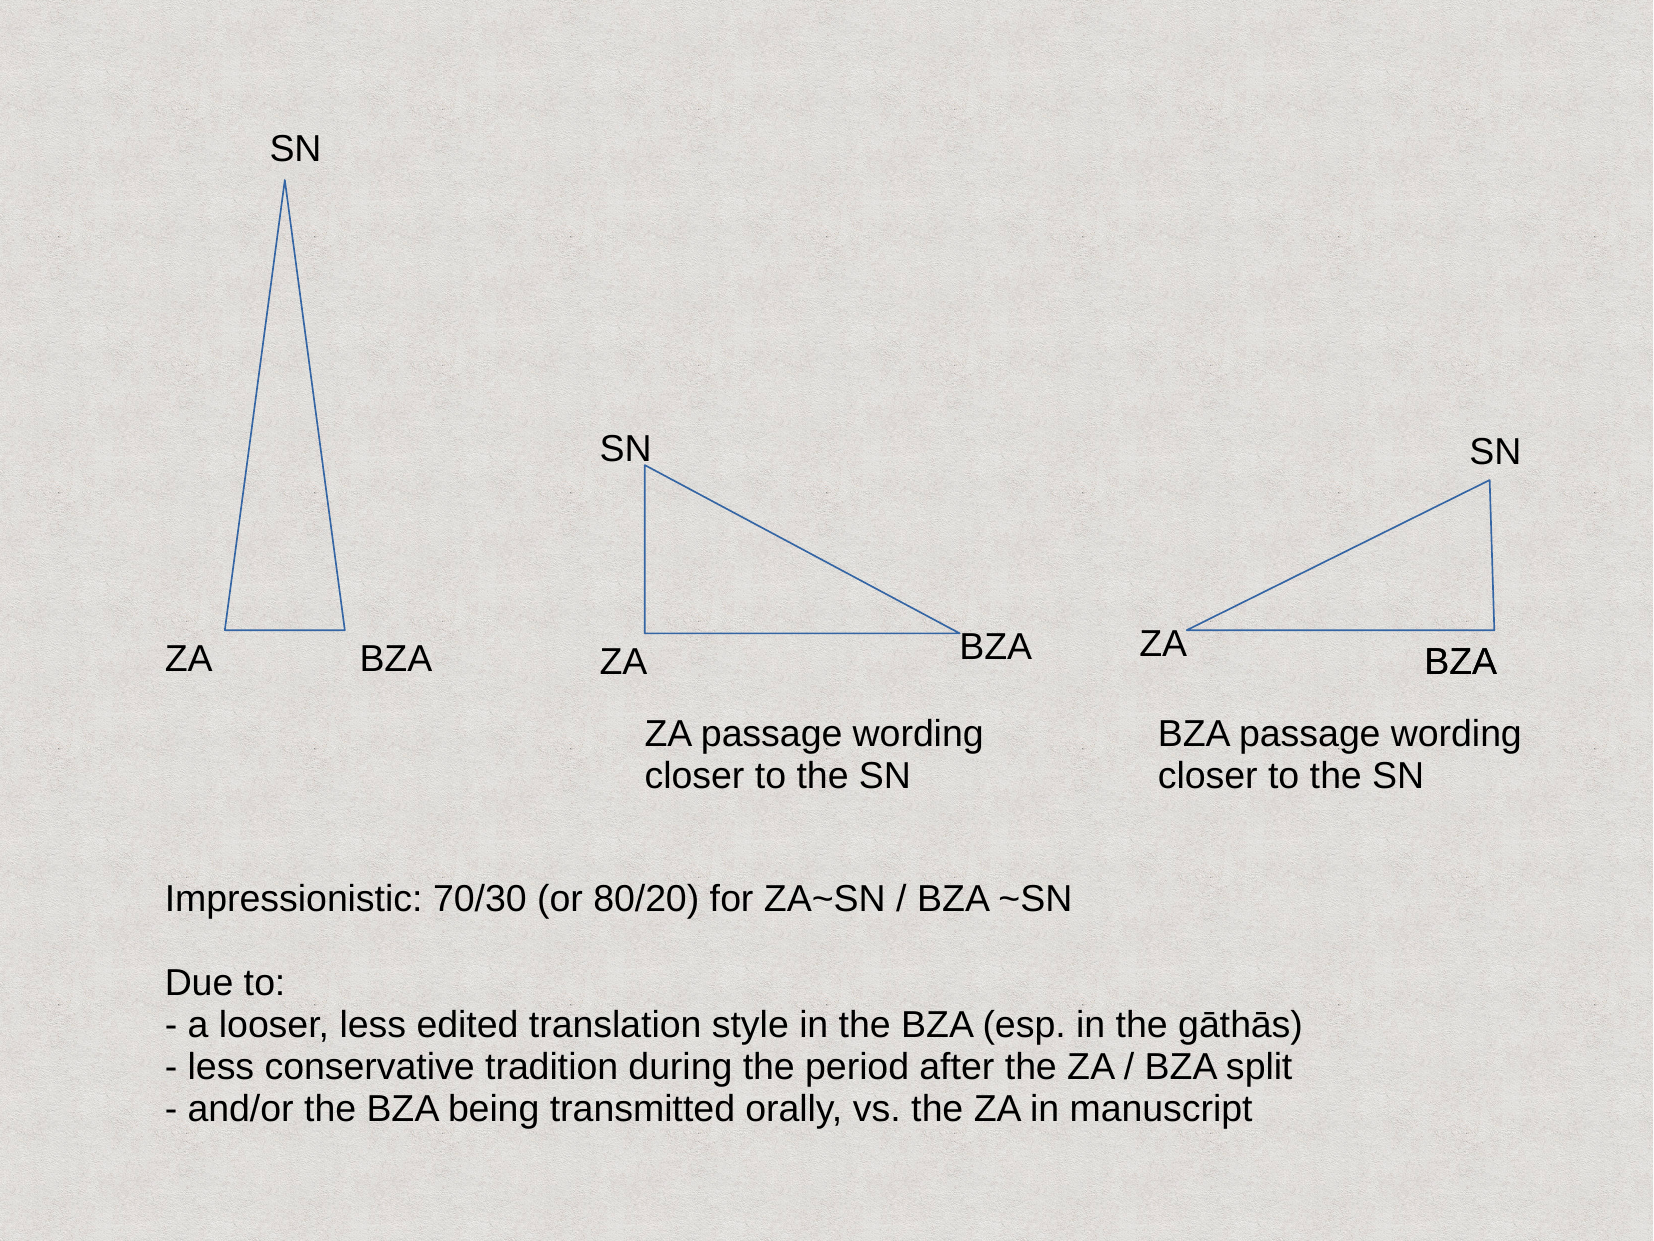

SN
SN
SN
ZA
BZA
ZA
BZA
ZA
BZA
BZA
ZA passage wording closer to the SN
BZA passage wording closer to the SN
Impressionistic: 70/30 (or 80/20) for ZA~SN / BZA ~SN
Due to:
- a looser, less edited translation style in the BZA (esp. in the gāthās)
- less conservative tradition during the period after the ZA / BZA split
- and/or the BZA being transmitted orally, vs. the ZA in manuscript